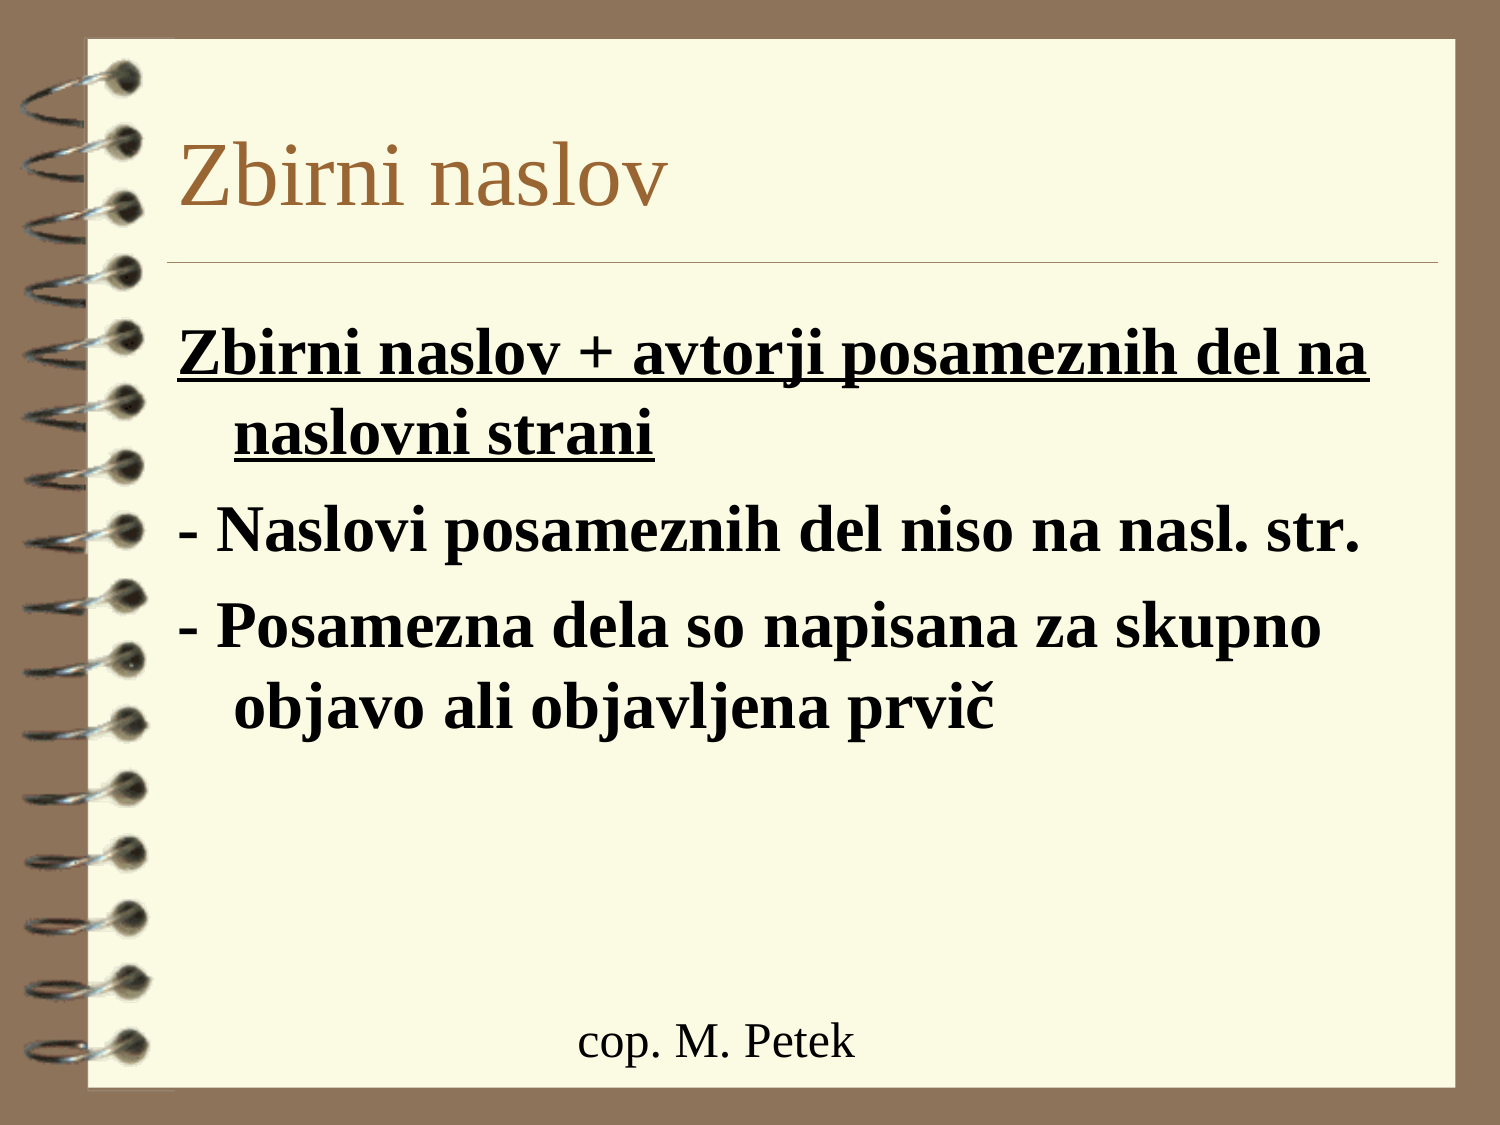

# Zbirni naslov
Zbirni naslov + avtorji posameznih del na naslovni strani
- Naslovi posameznih del niso na nasl. str.
- Posamezna dela so napisana za skupno objavo ali objavljena prvič
cop. M. Petek